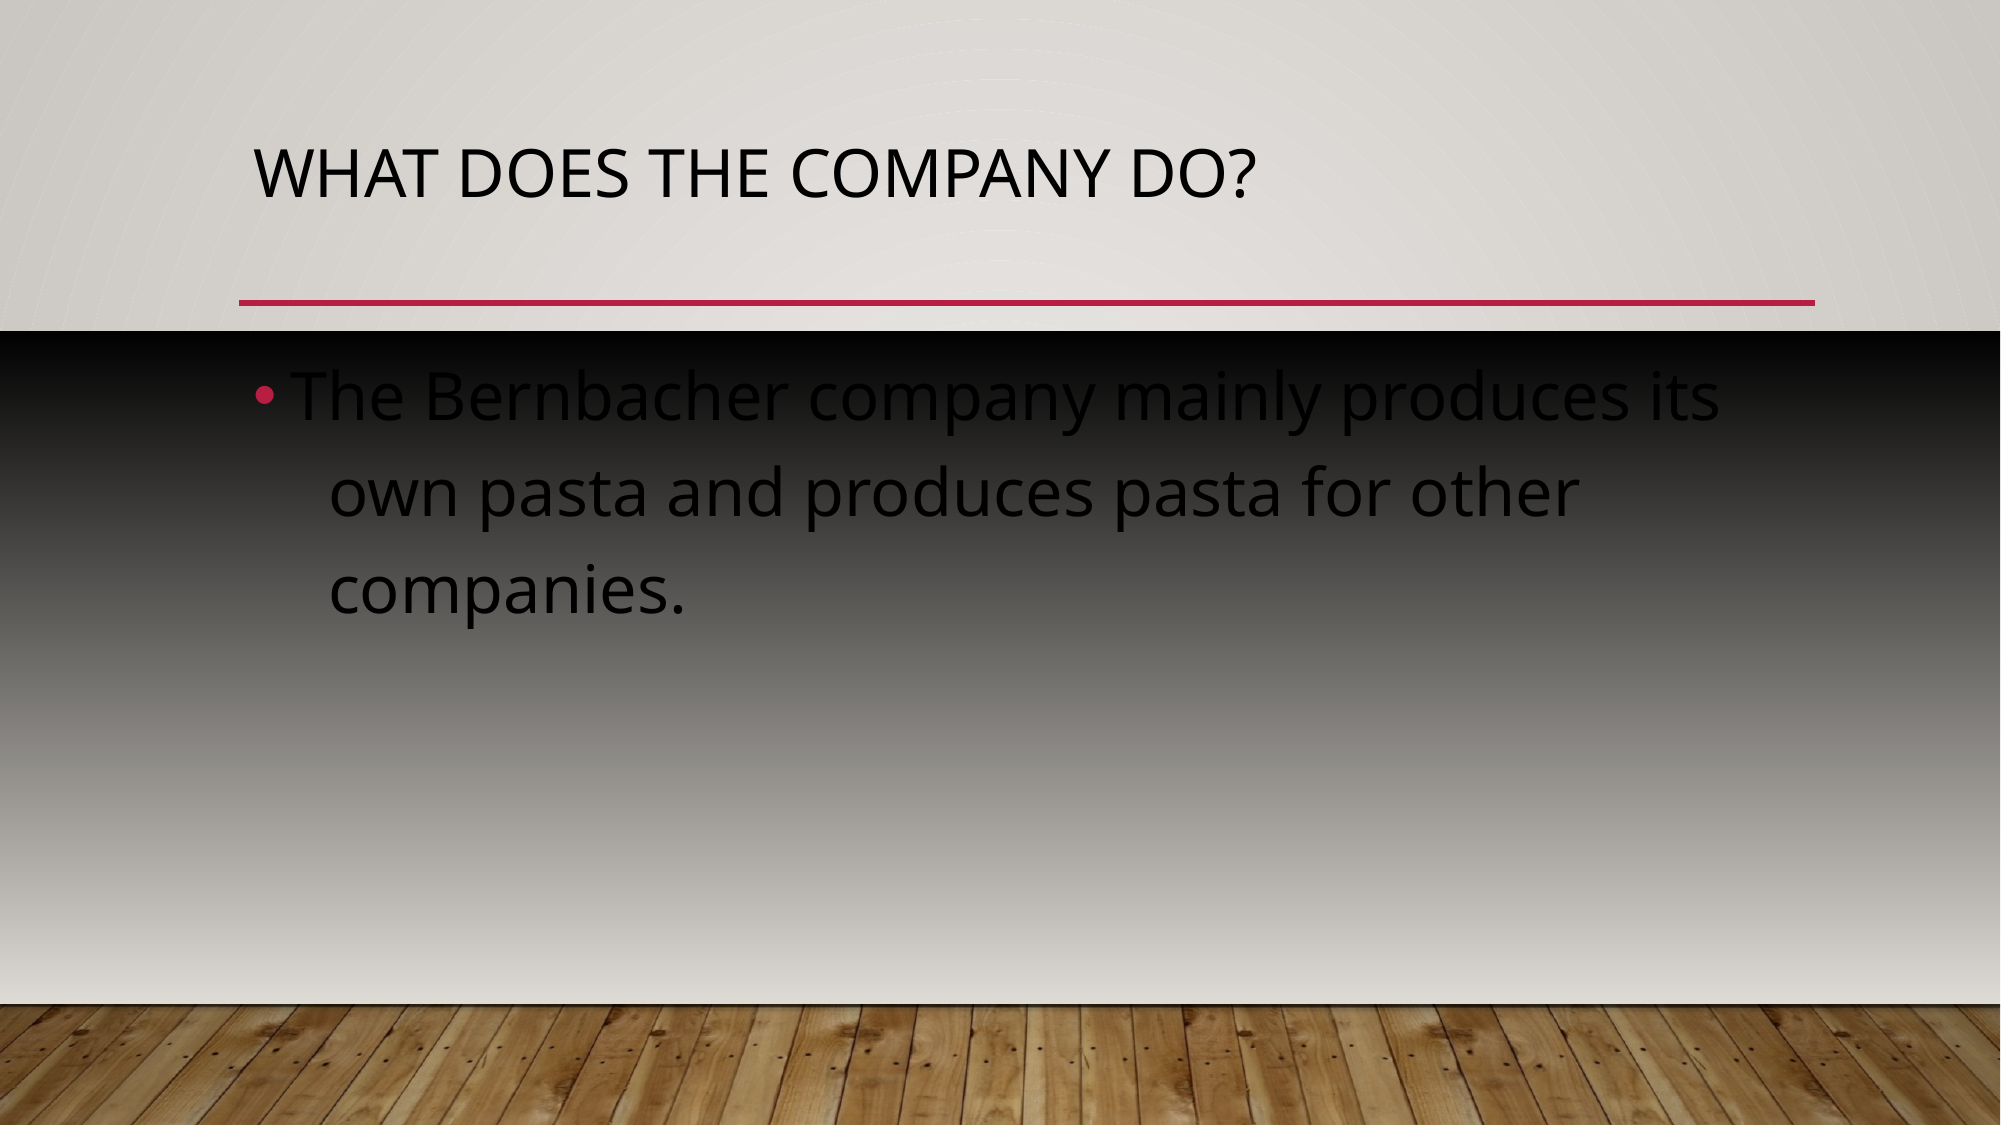

# What DOES THE COMPANY DO?
The Bernbacher company mainly produces its own pasta and produces pasta for other companies.